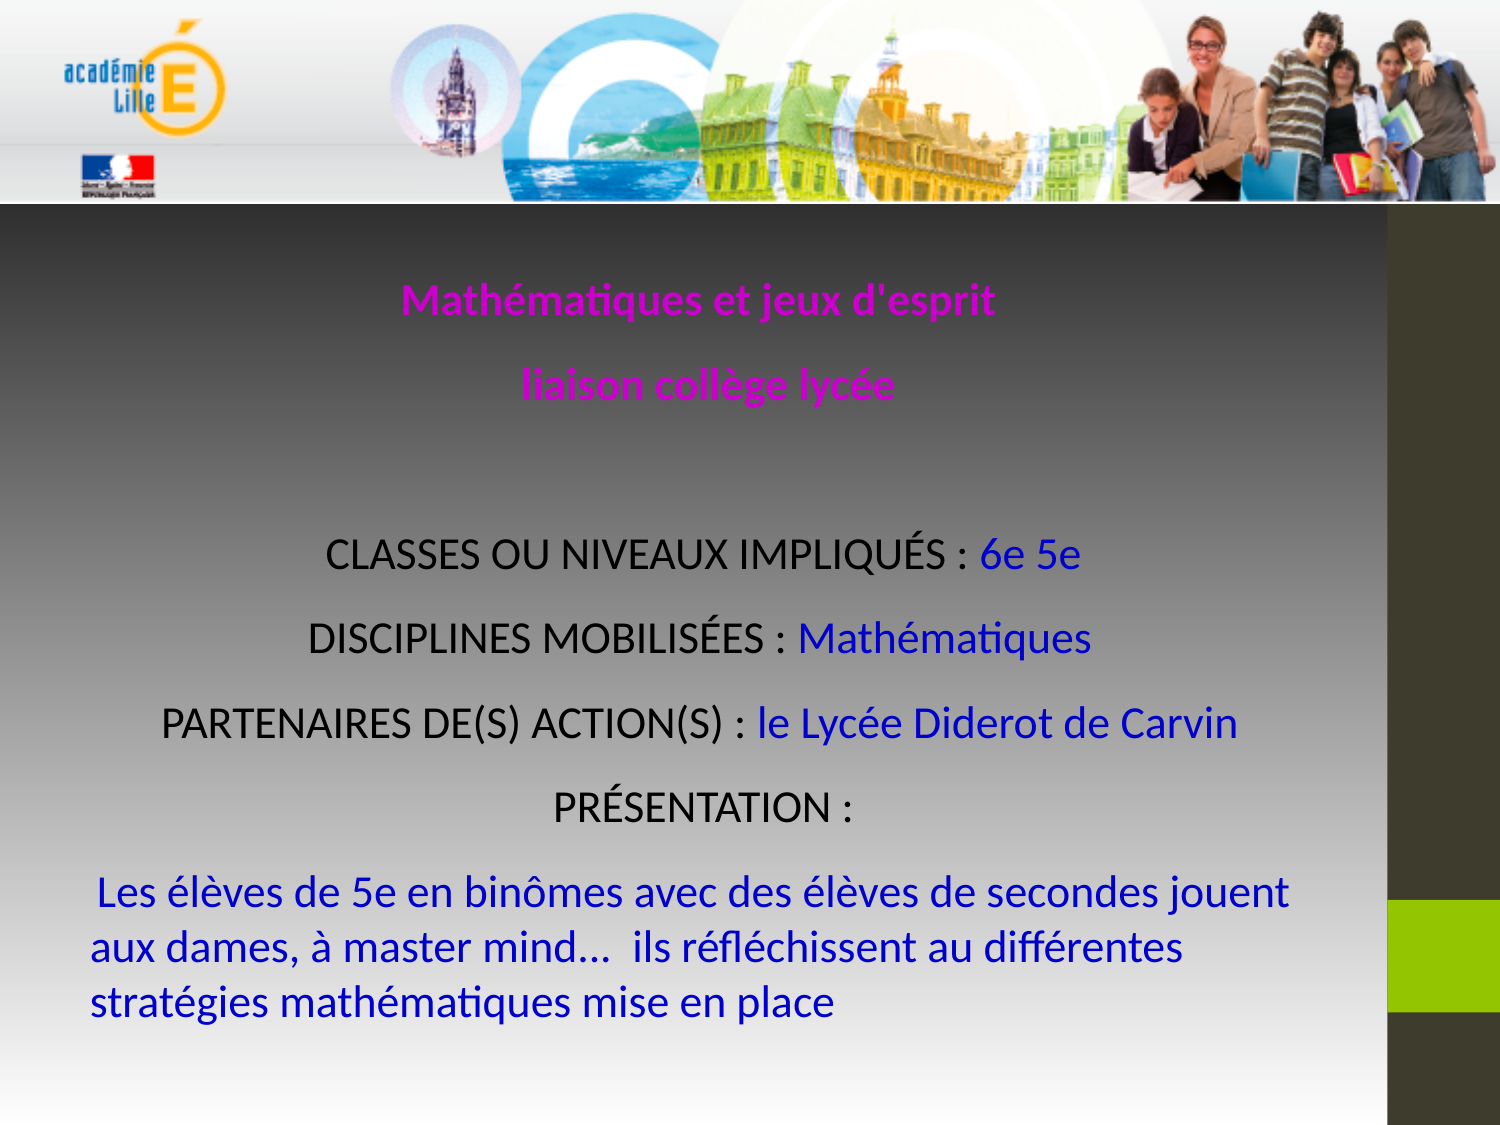

# Mathématiques et jeux d'esprit
 liaison collège lycée
CLASSES OU NIVEAUX IMPLIQUÉS : 6e 5e
DISCIPLINES MOBILISÉES : Mathématiques
PARTENAIRES DE(S) ACTION(S) : le Lycée Diderot de Carvin
PRÉSENTATION :
Les élèves de 5e en binômes avec des élèves de secondes jouent aux dames, à master mind... ils réfléchissent au différentes stratégies mathématiques mise en place